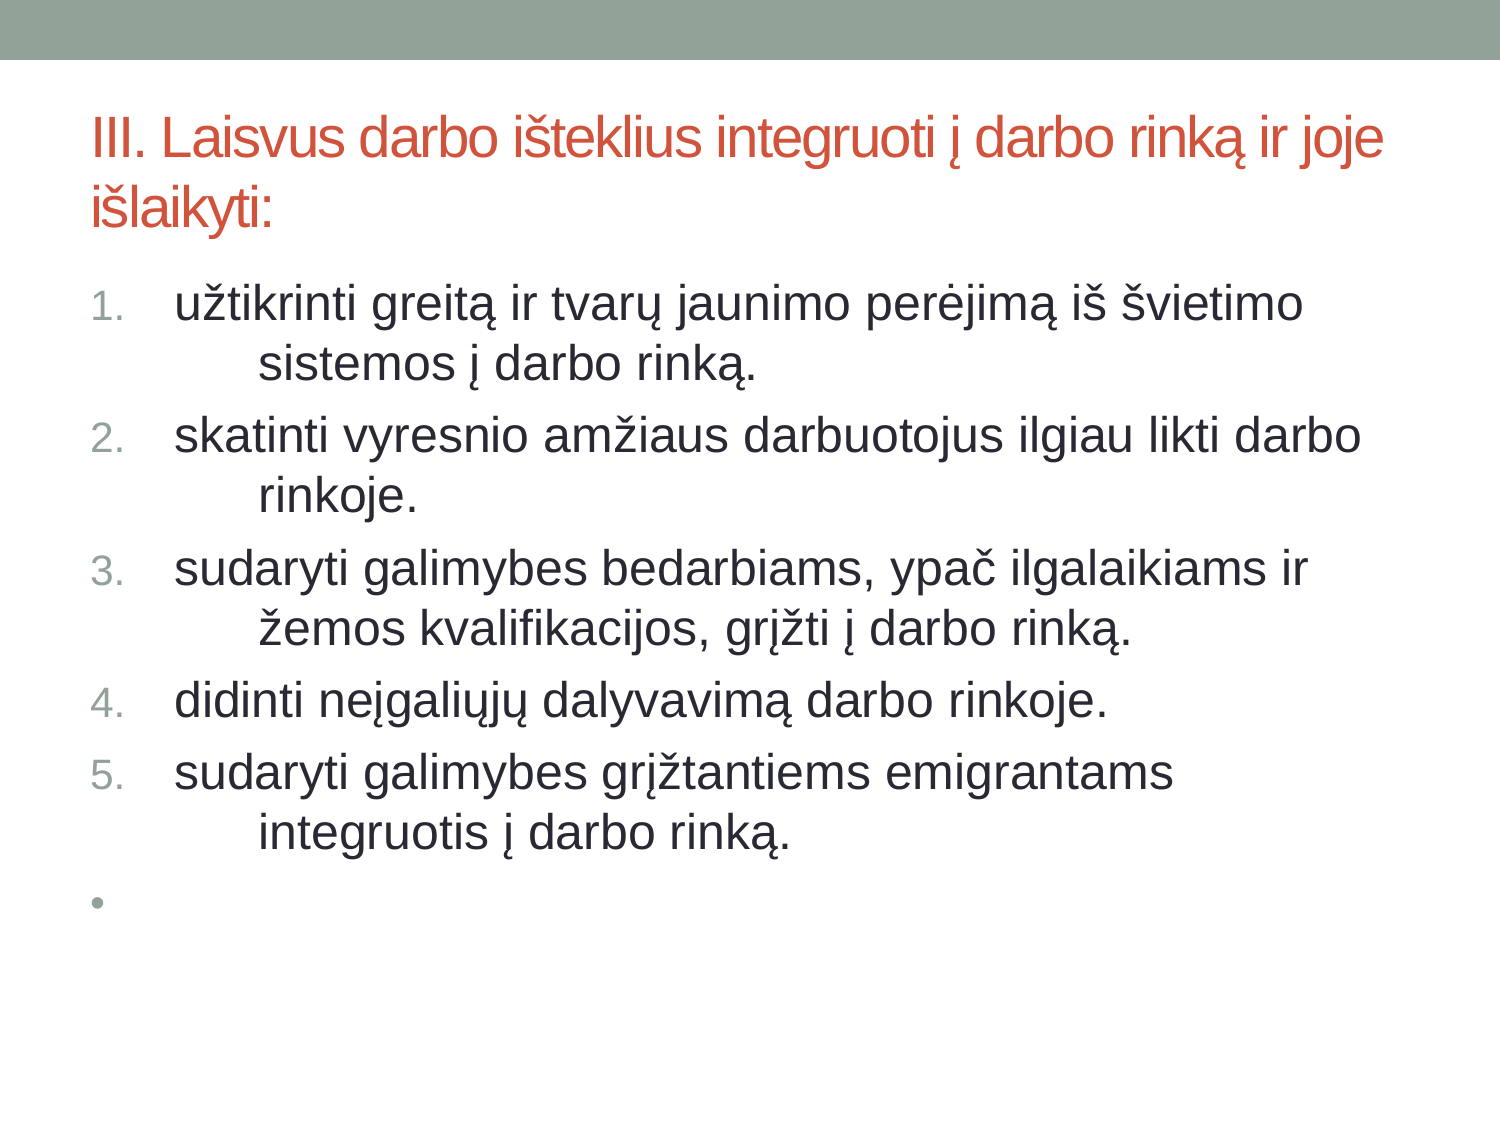

# III. Laisvus darbo išteklius integruoti į darbo rinką ir joje išlaikyti:
užtikrinti greitą ir tvarų jaunimo perėjimą iš švietimo sistemos į darbo rinką.
skatinti vyresnio amžiaus darbuotojus ilgiau likti darbo rinkoje.
sudaryti galimybes bedarbiams, ypač ilgalaikiams ir žemos kvalifikacijos, grįžti į darbo rinką.
didinti neįgaliųjų dalyvavimą darbo rinkoje.
sudaryti galimybes grįžtantiems emigrantams integruotis į darbo rinką.